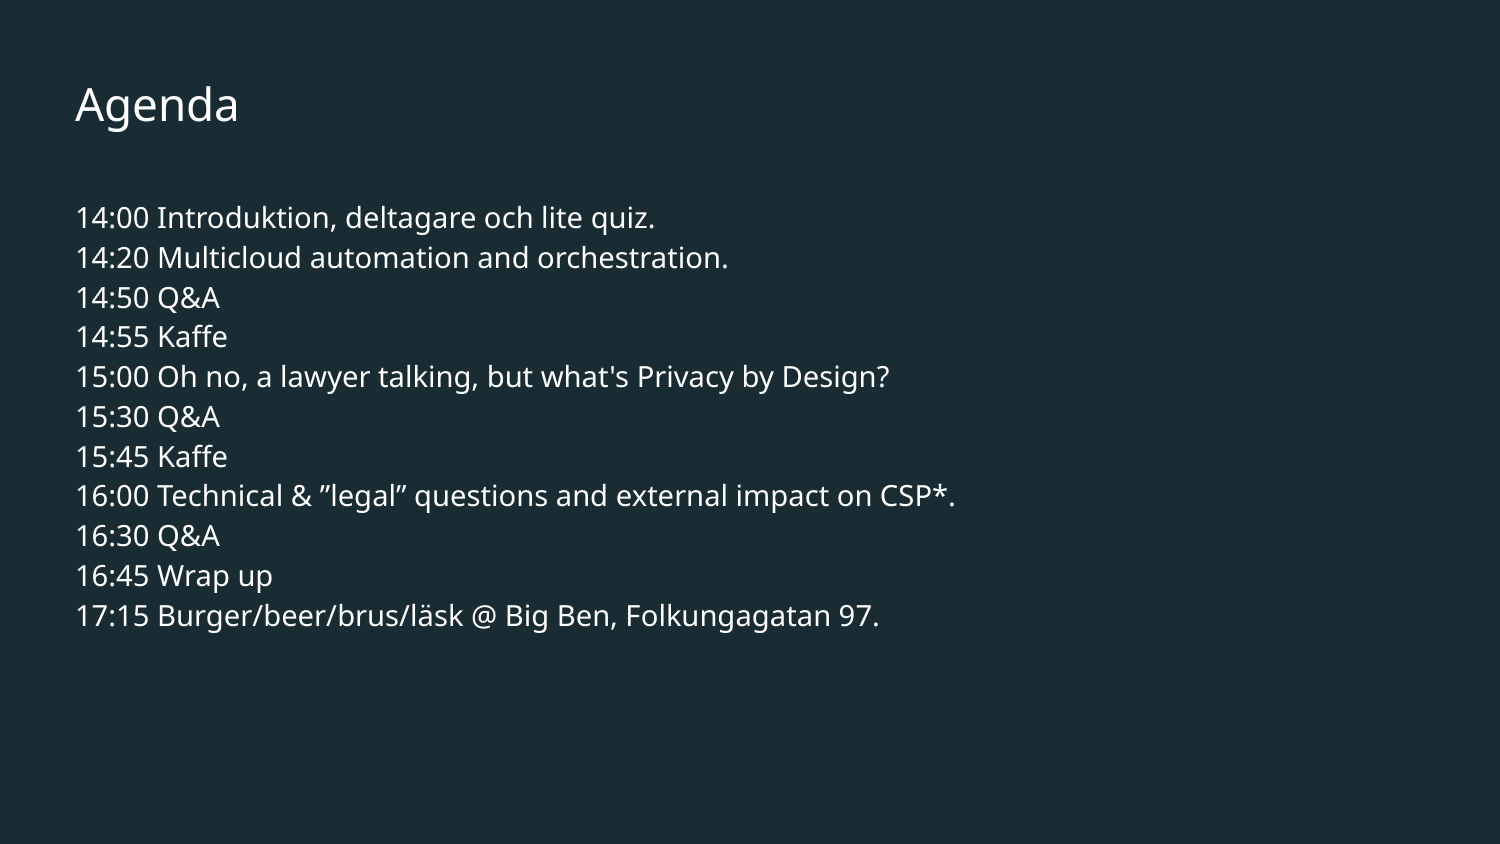

# Agenda
14:00 Introduktion, deltagare och lite quiz.
14:20 Multicloud automation and orchestration.
14:50 Q&A
14:55 Kaffe
15:00 Oh no, a lawyer talking, but what's Privacy by Design?
15:30 Q&A
15:45 Kaffe
16:00 Technical & ”legal” questions and external impact on CSP*.
16:30 Q&A
16:45 Wrap up
17:15 Burger/beer/brus/läsk @ Big Ben, Folkungagatan 97.